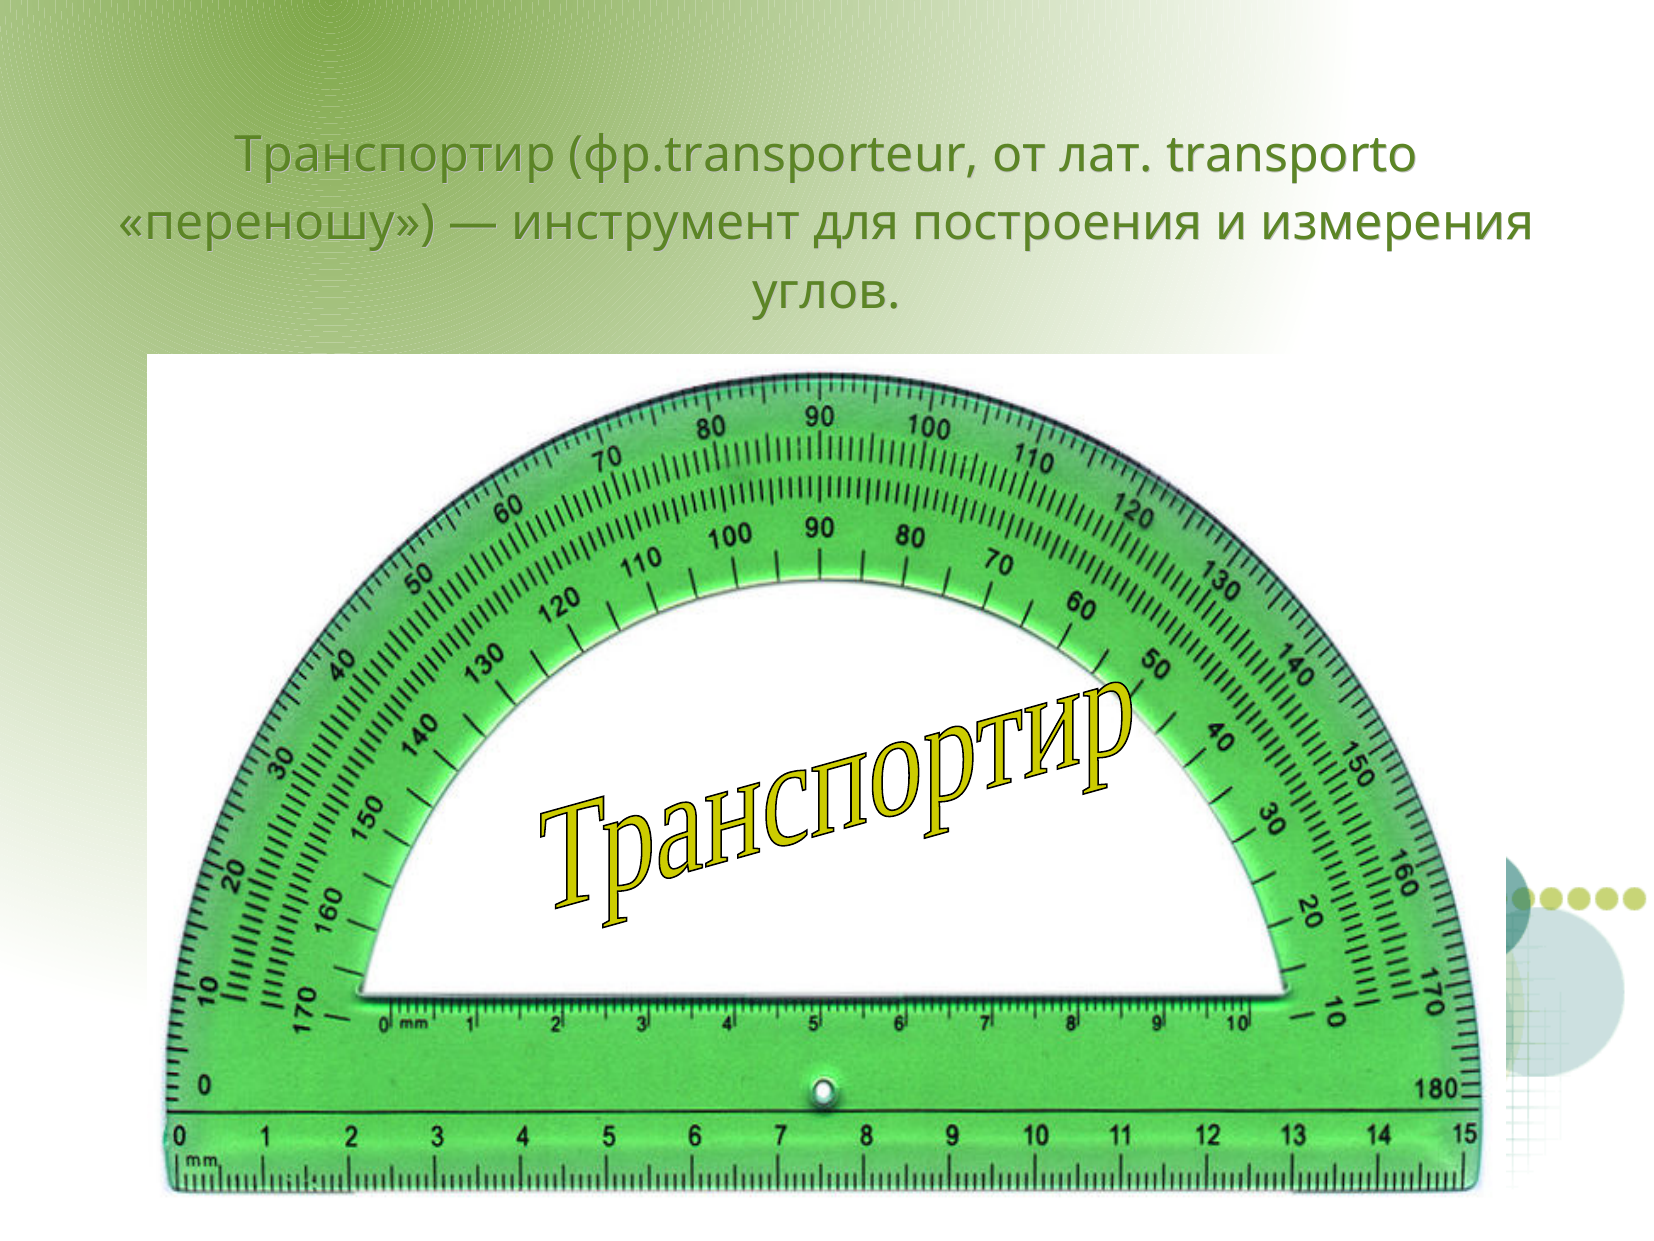

# Транспортир (фр.transporteur, от лат. transporto «переношу») — инструмент для построения и измерения углов.
Транспортир